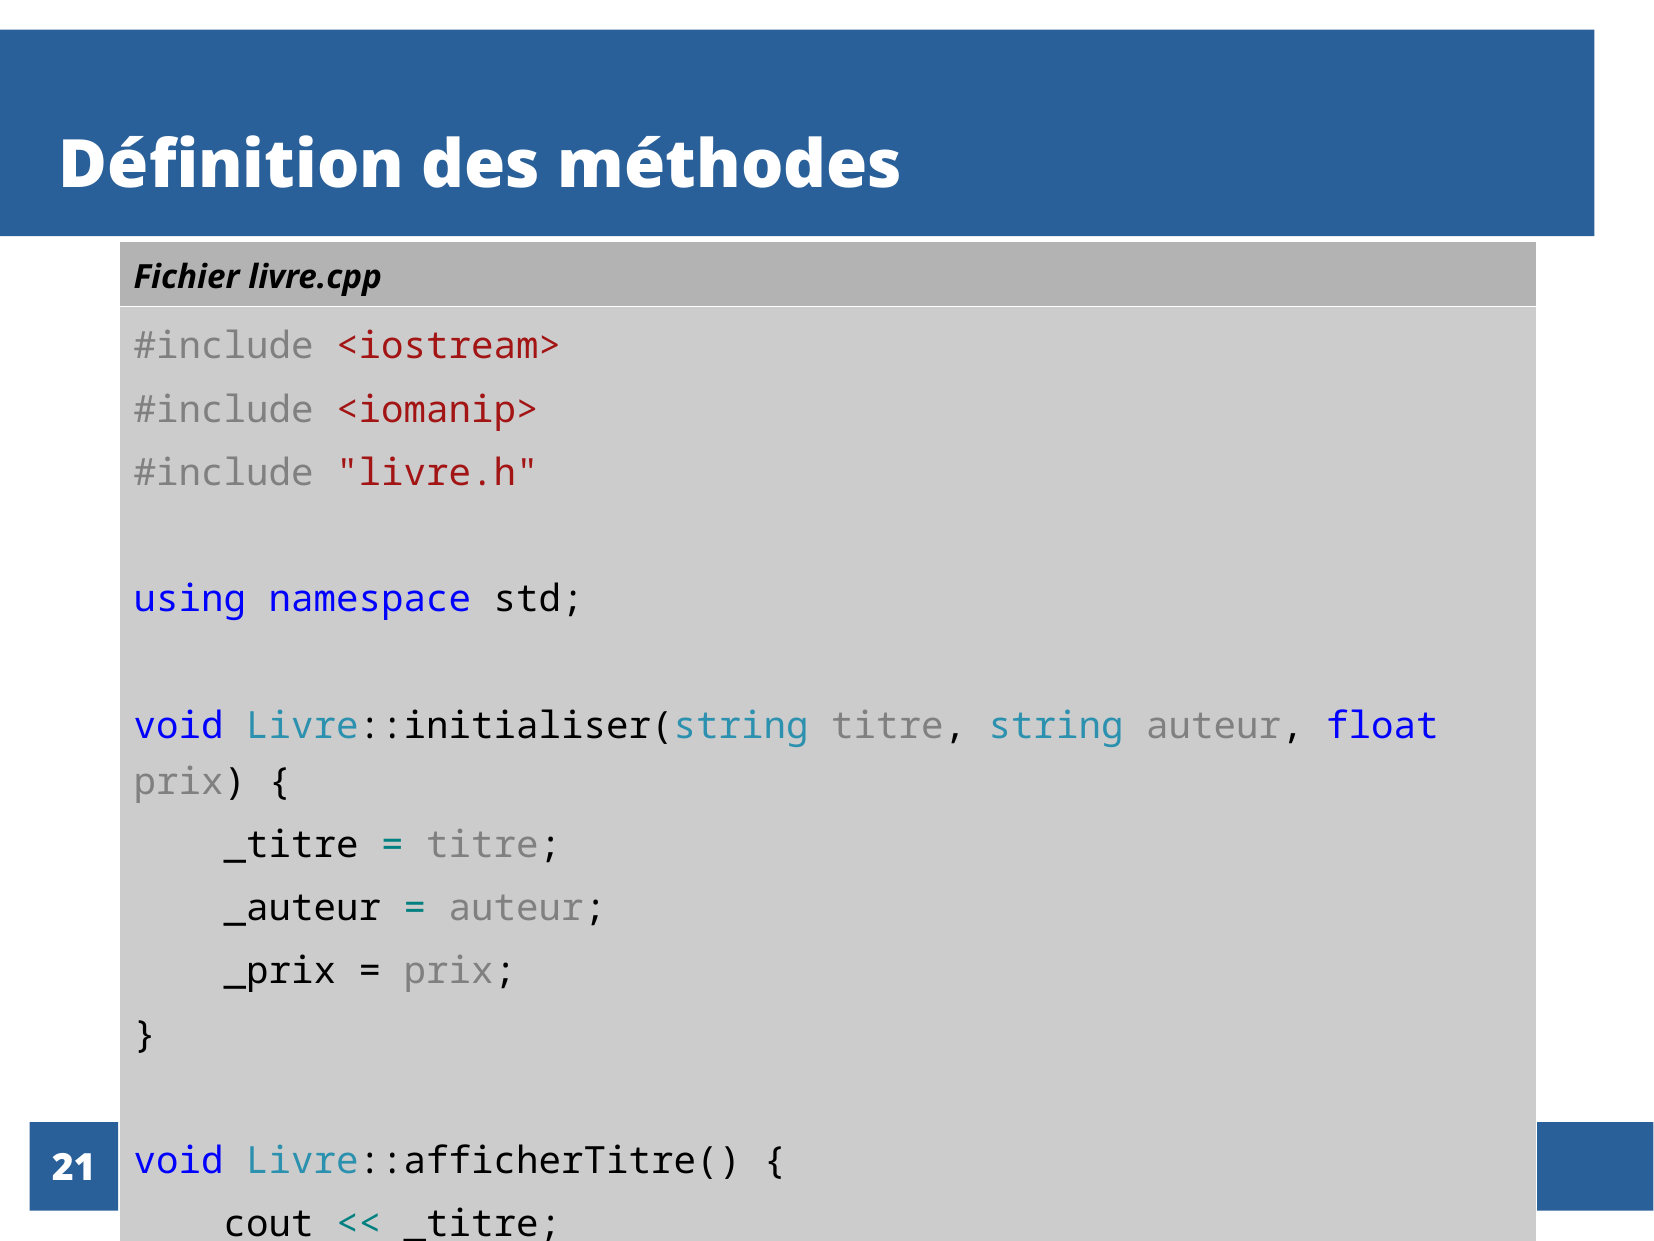

# Définition des méthodes
| Fichier livre.cpp |
| --- |
| #include <iostream> #include <iomanip> #include "livre.h" using namespace std; void Livre::initialiser(string titre, string auteur, float prix) { \_titre = titre; \_auteur = auteur; \_prix = prix; } void Livre::afficherTitre() { cout << \_titre; } void Livre::afficherPrix() { cout << \_prix << " $"; } |
21